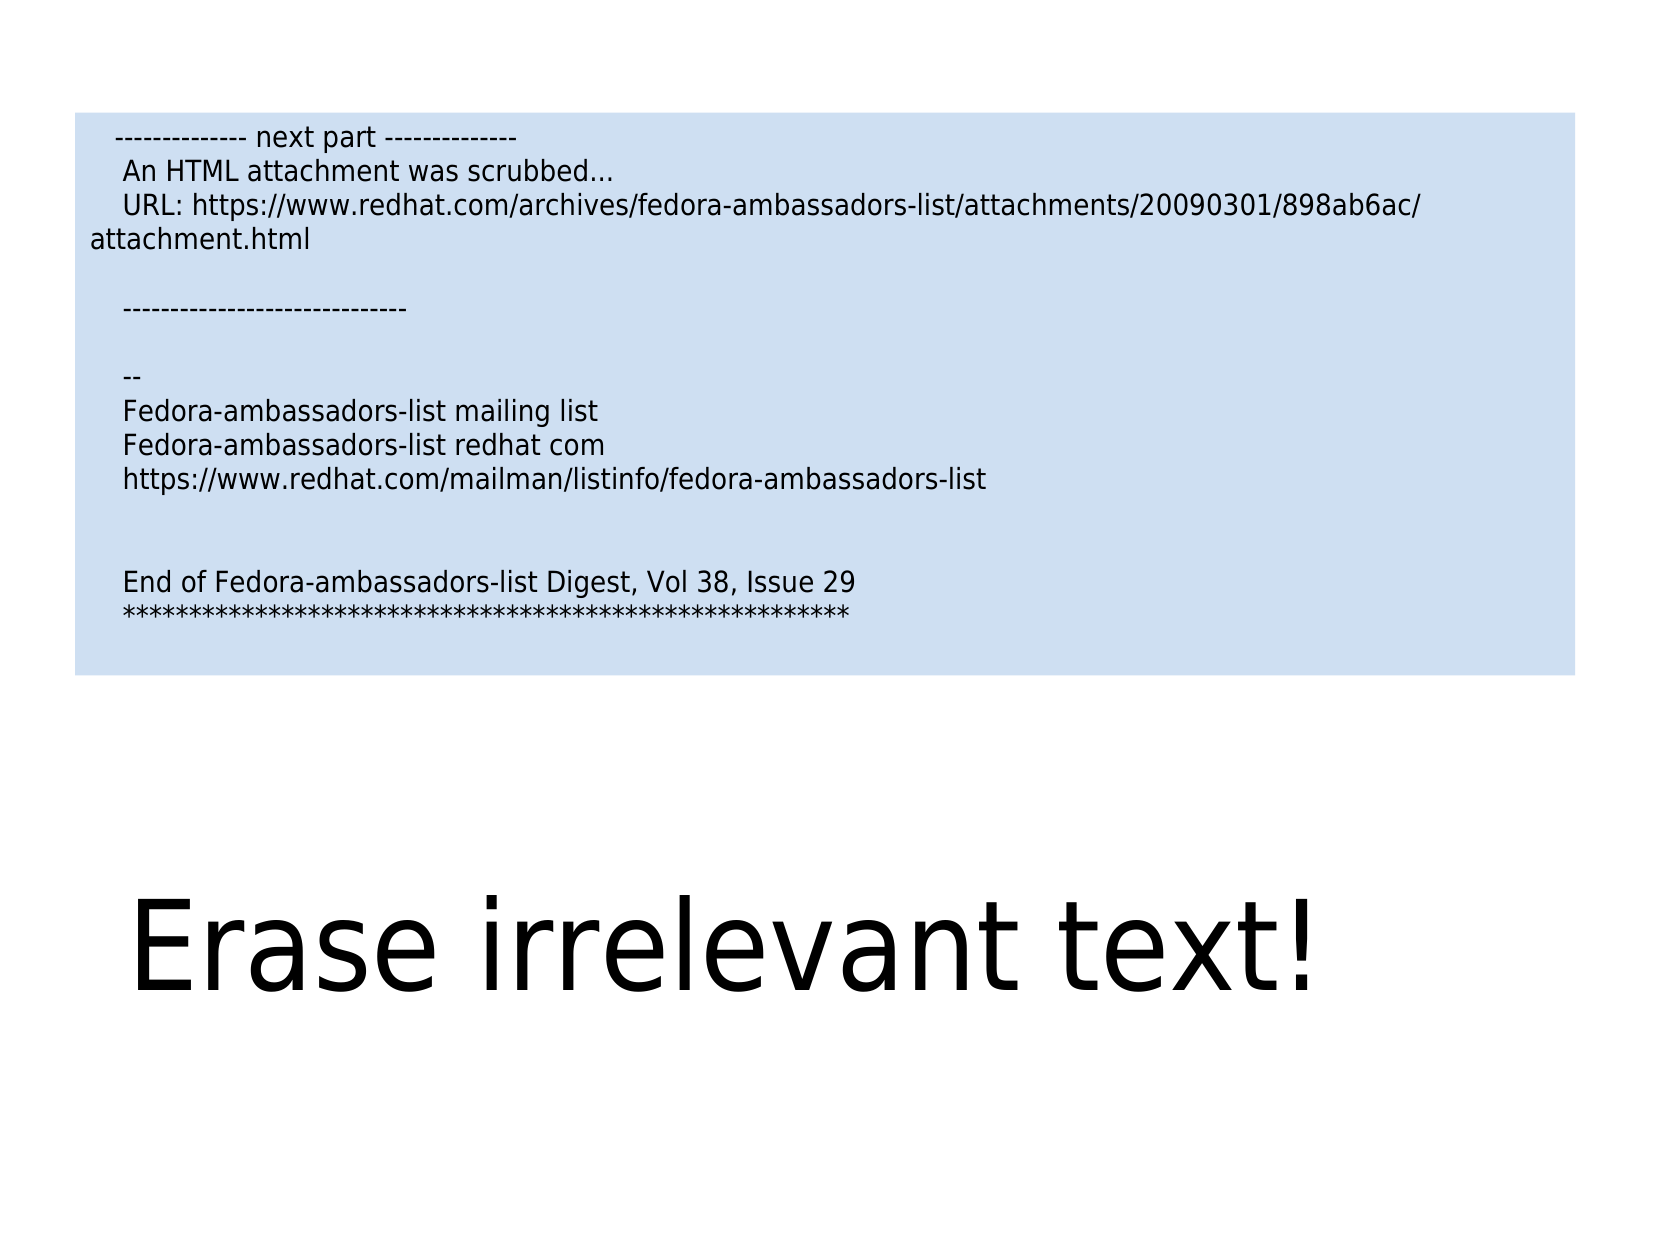

-------------- next part --------------
 An HTML attachment was scrubbed...
 URL: https://www.redhat.com/archives/fedora-ambassadors-list/attachments/20090301/898ab6ac/attachment.html
 ------------------------------
 --
 Fedora-ambassadors-list mailing list
 Fedora-ambassadors-list redhat com
 https://www.redhat.com/mailman/listinfo/fedora-ambassadors-list
 End of Fedora-ambassadors-list Digest, Vol 38, Issue 29
 *******************************************************
Erase irrelevant text!